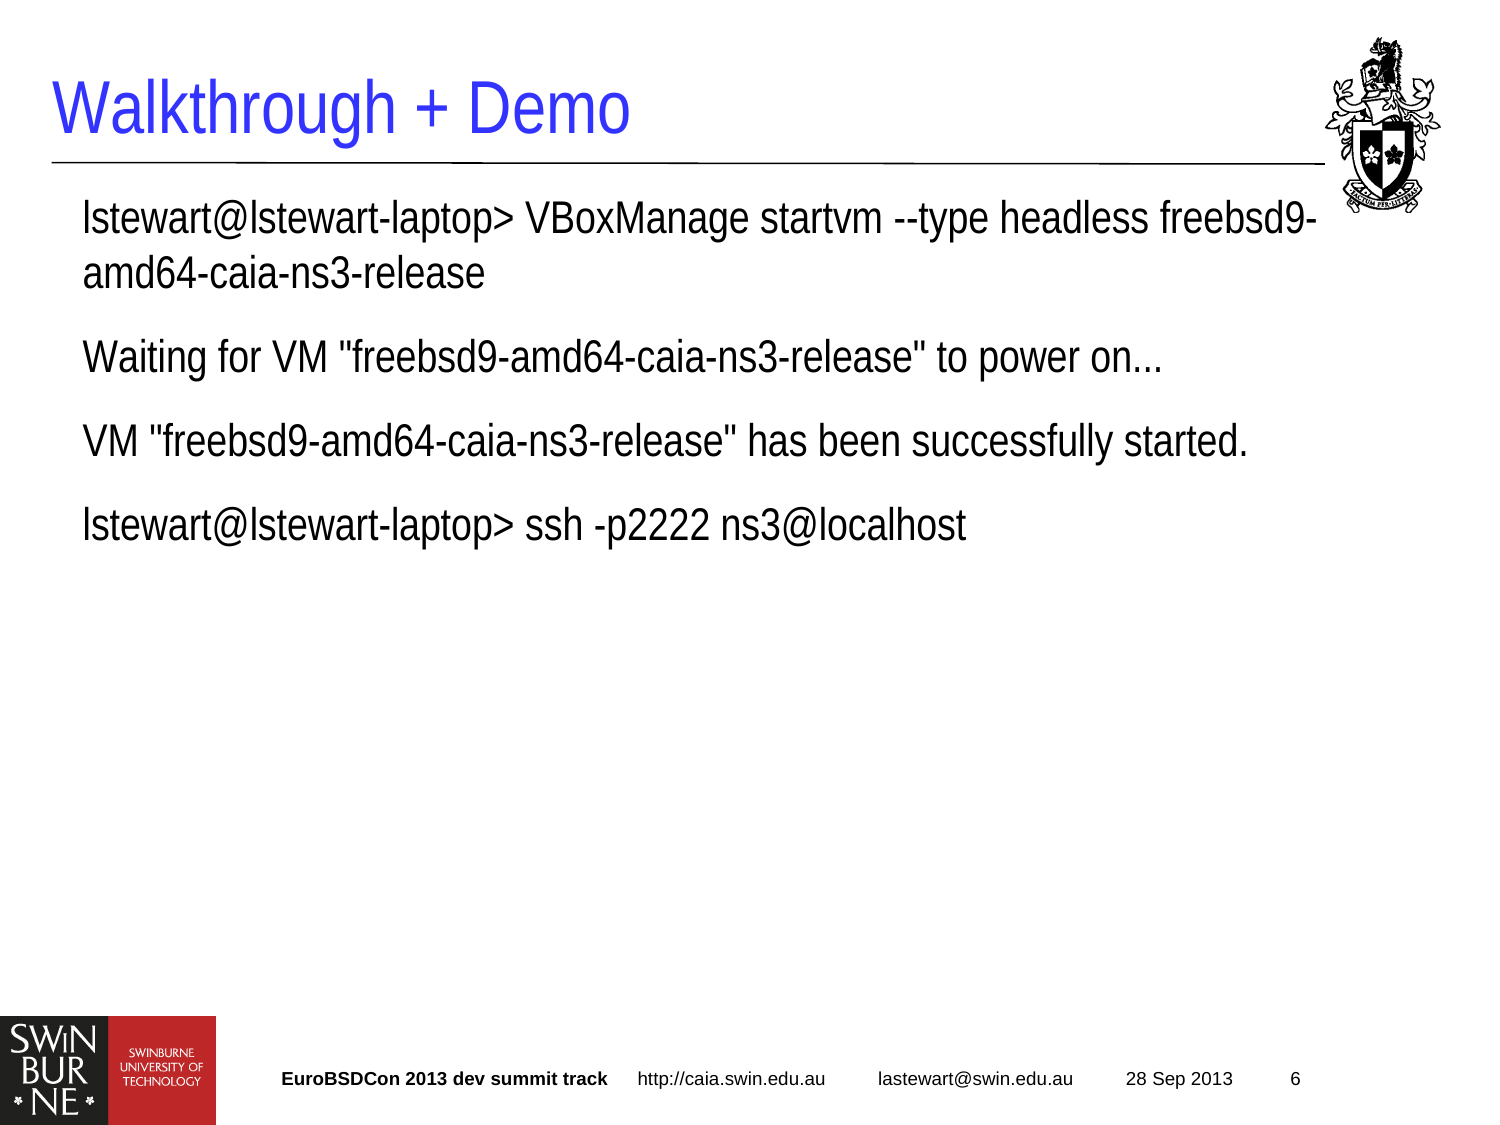

# Walkthrough + Demo
lstewart@lstewart-laptop> VBoxManage startvm --type headless freebsd9-amd64-caia-ns3-release
Waiting for VM "freebsd9-amd64-caia-ns3-release" to power on...
VM "freebsd9-amd64-caia-ns3-release" has been successfully started.
lstewart@lstewart-laptop> ssh -p2222 ns3@localhost